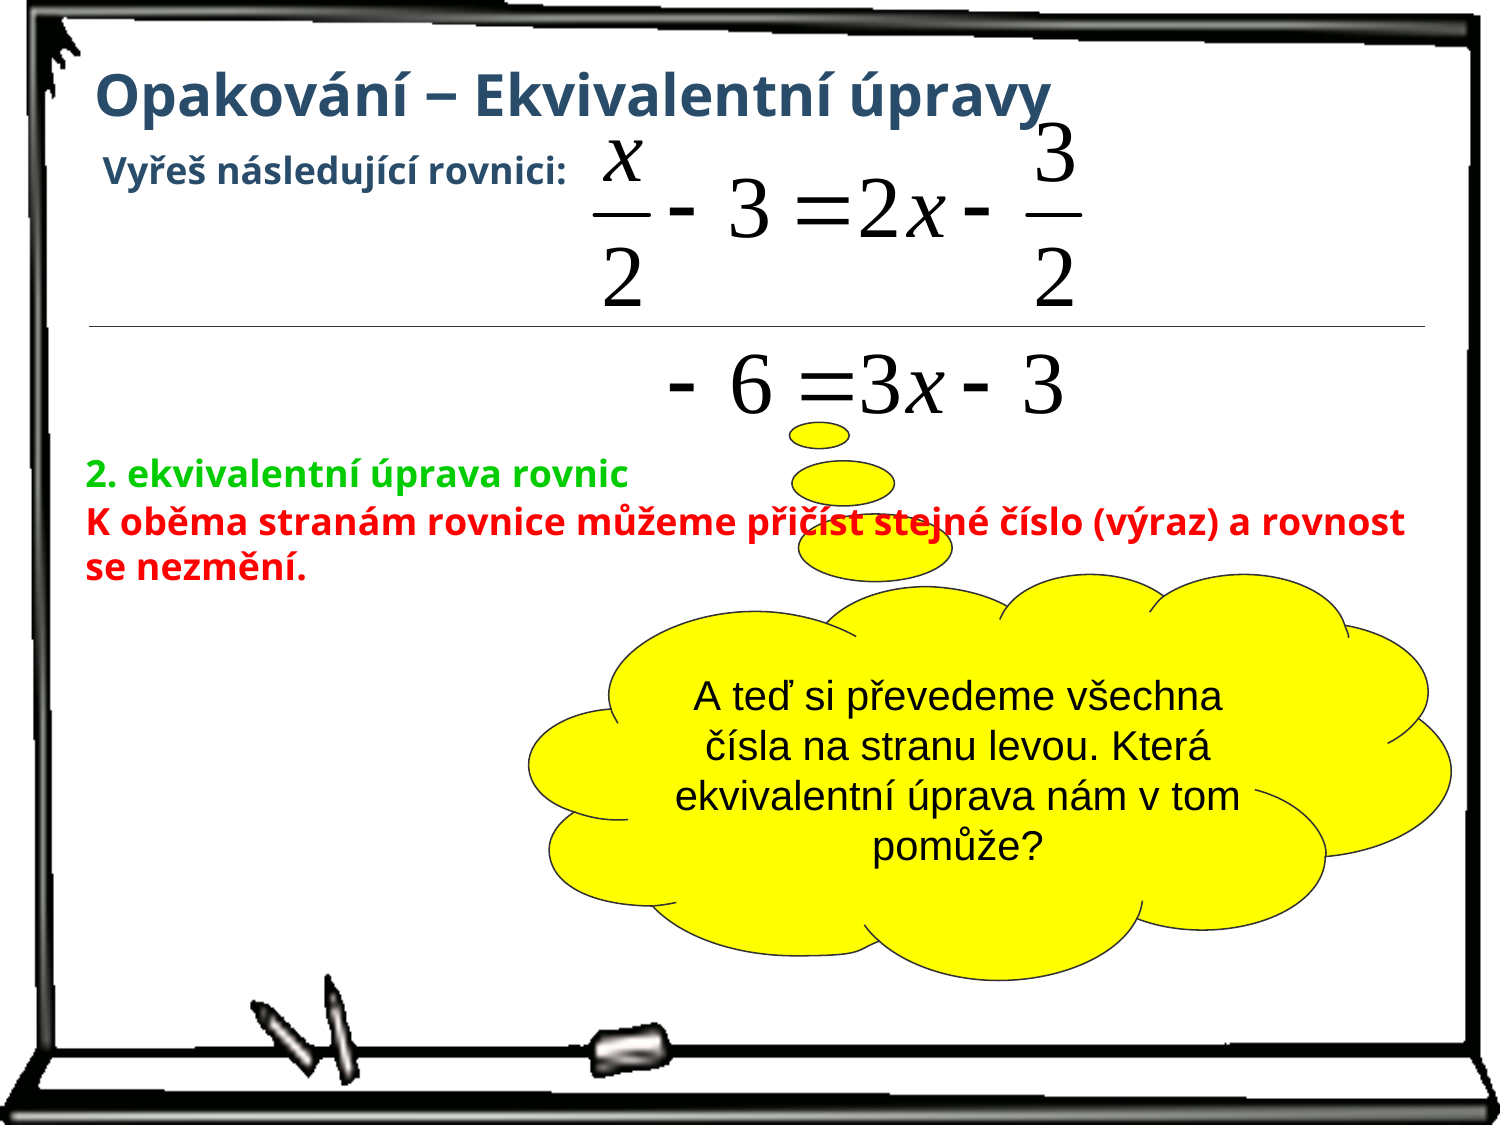

Opakování − Ekvivalentní úpravy
Vyřeš následující rovnici:
2. ekvivalentní úprava rovnic
K oběma stranám rovnice můžeme přičíst stejné číslo (výraz) a rovnost se nezmění.
A teď si převedeme všechna čísla na stranu levou. Která ekvivalentní úprava nám v tom pomůže?